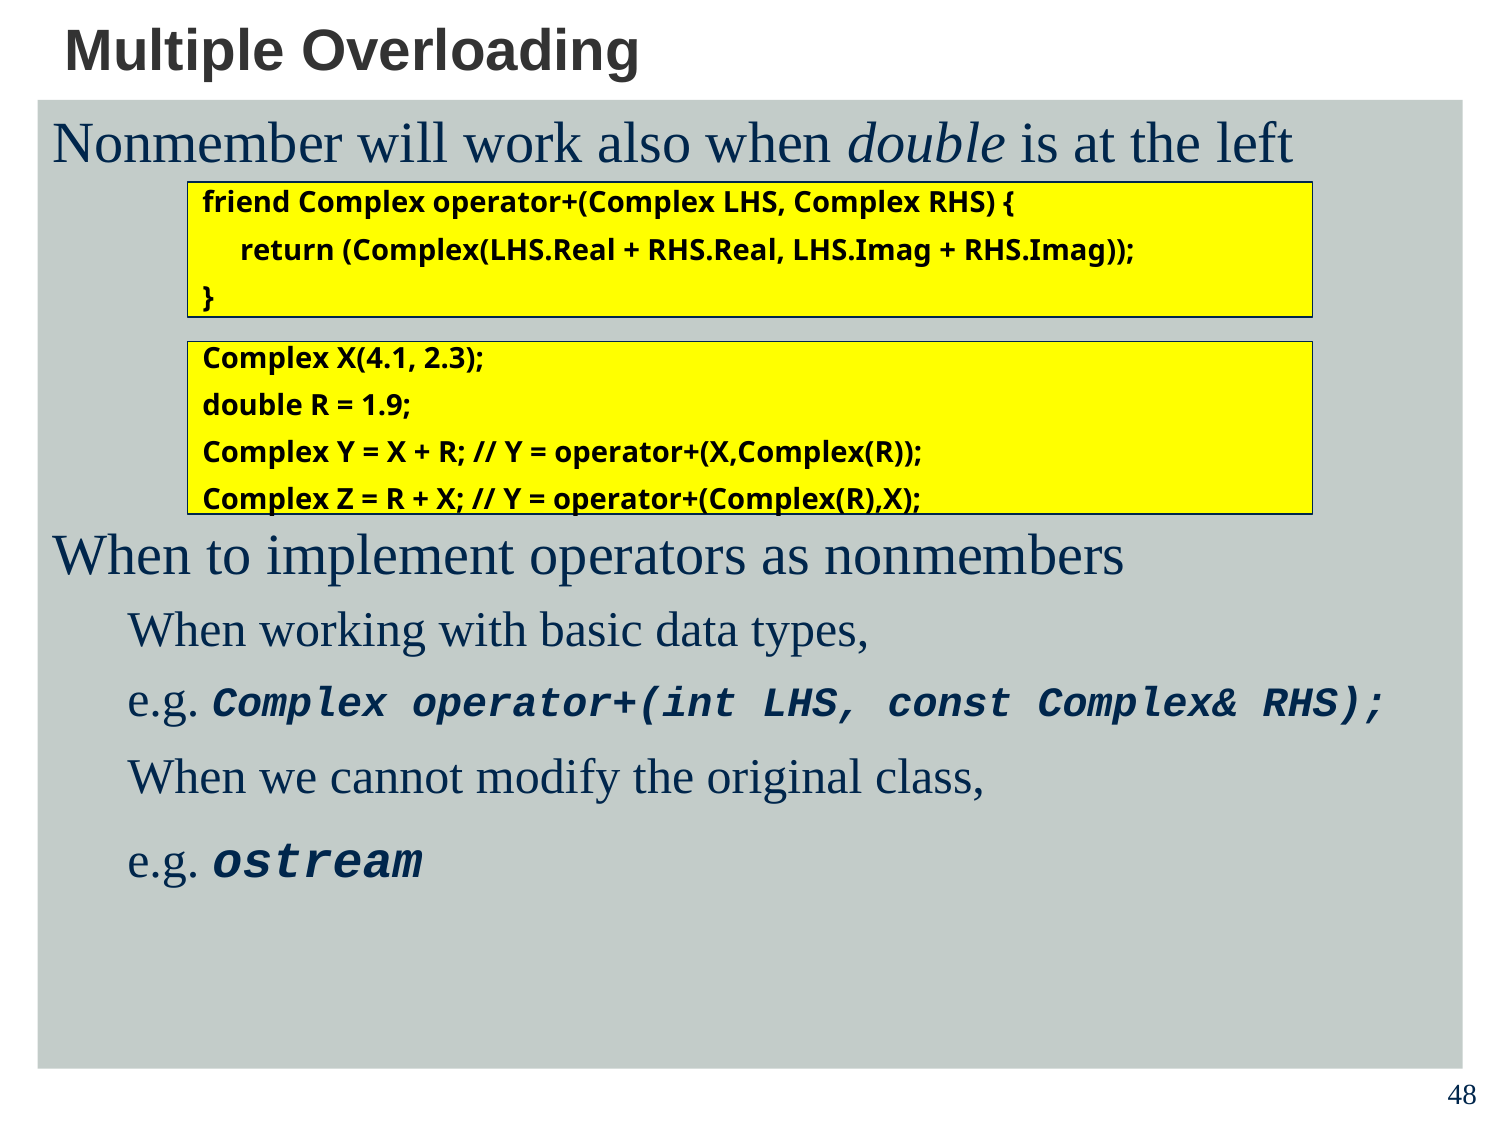

# Multiple Overloading
Nonmember will work also when double is at the left
When to implement operators as nonmembers
When working with basic data types,
e.g. Complex operator+(int LHS, const Complex& RHS);
When we cannot modify the original class,
e.g. ostream
friend Complex operator+(Complex LHS, Complex RHS) {
	return (Complex(LHS.Real + RHS.Real, LHS.Imag + RHS.Imag));
}
Complex X(4.1, 2.3);
double R = 1.9;
Complex Y = X + R; // Y = operator+(X,Complex(R));
Complex Z = R + X; // Y = operator+(Complex(R),X);